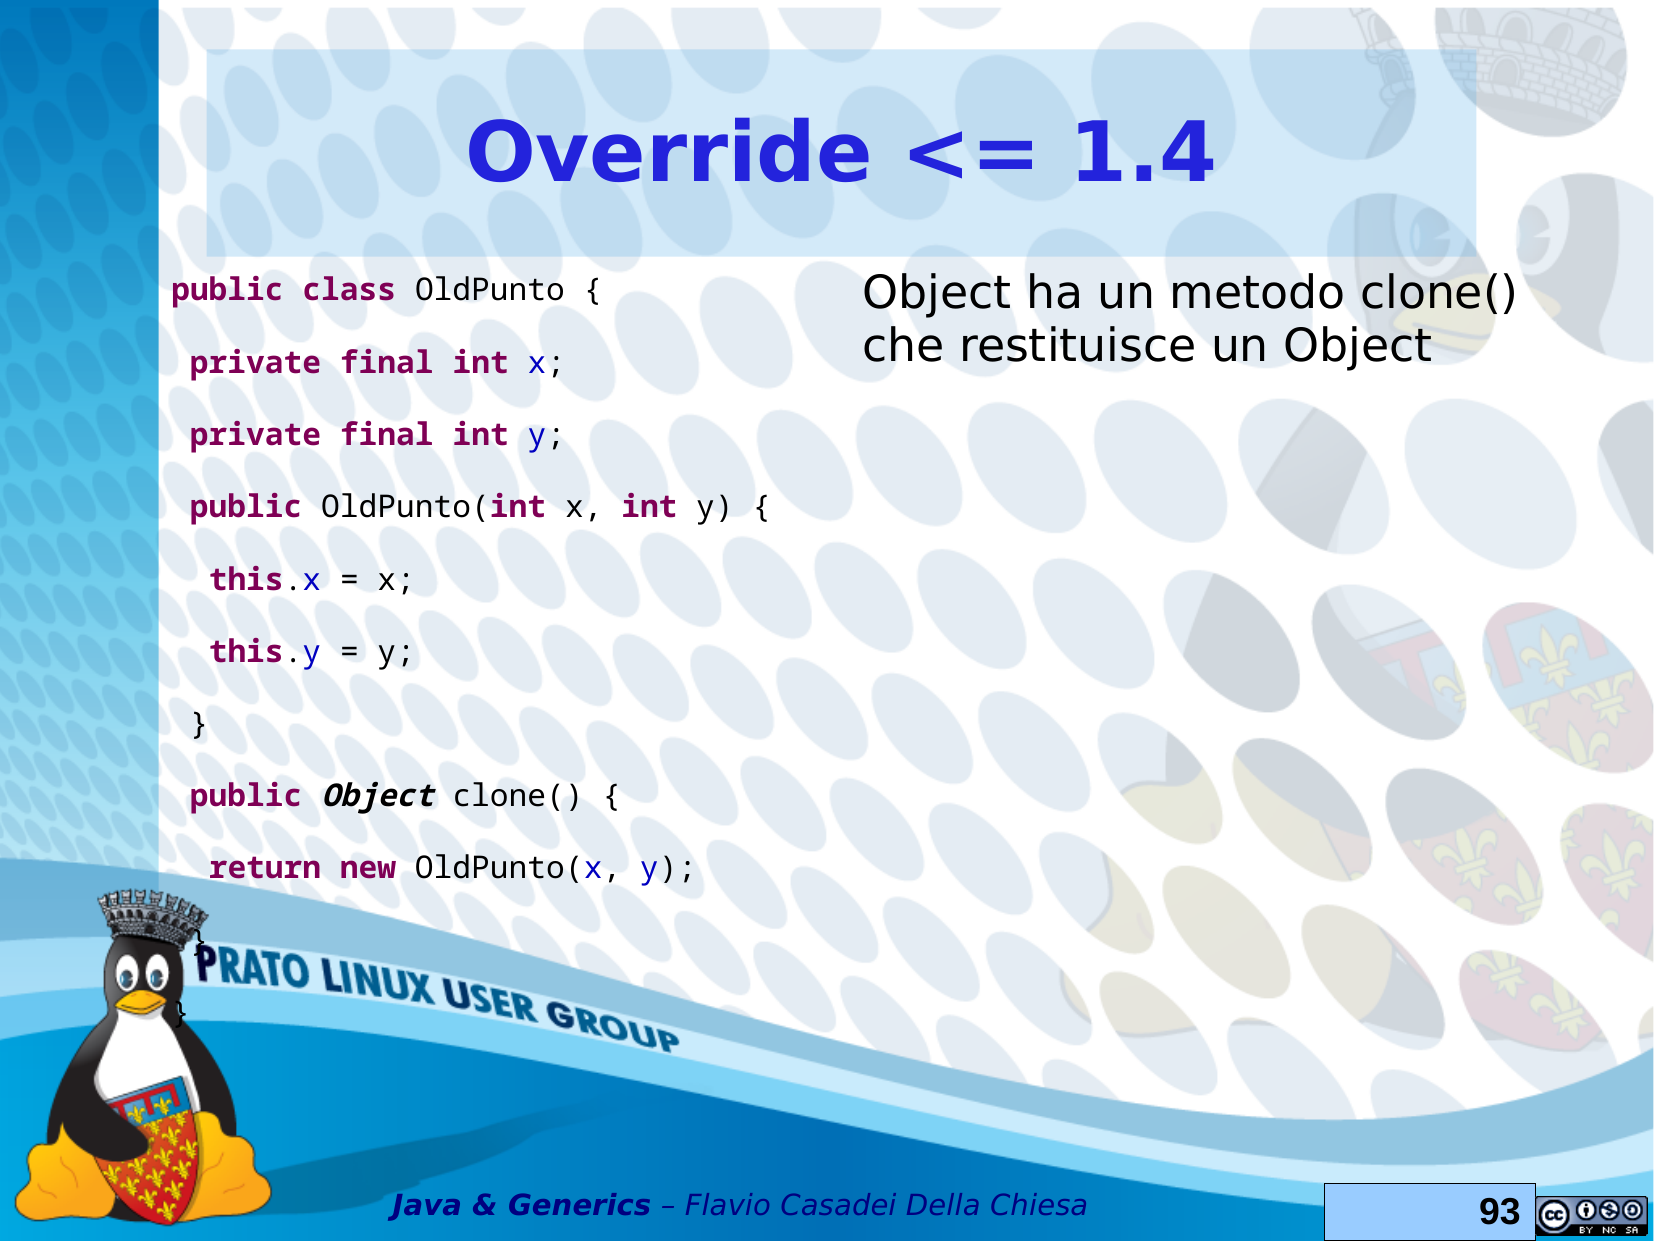

# Override <= 1.4
Object ha un metodo clone() che restituisce un Object
public class OldPunto {
 private final int x;
 private final int y;
 public OldPunto(int x, int y) {
 this.x = x;
 this.y = y;
 }
 public Object clone() {
 return new OldPunto(x, y);
 }
}